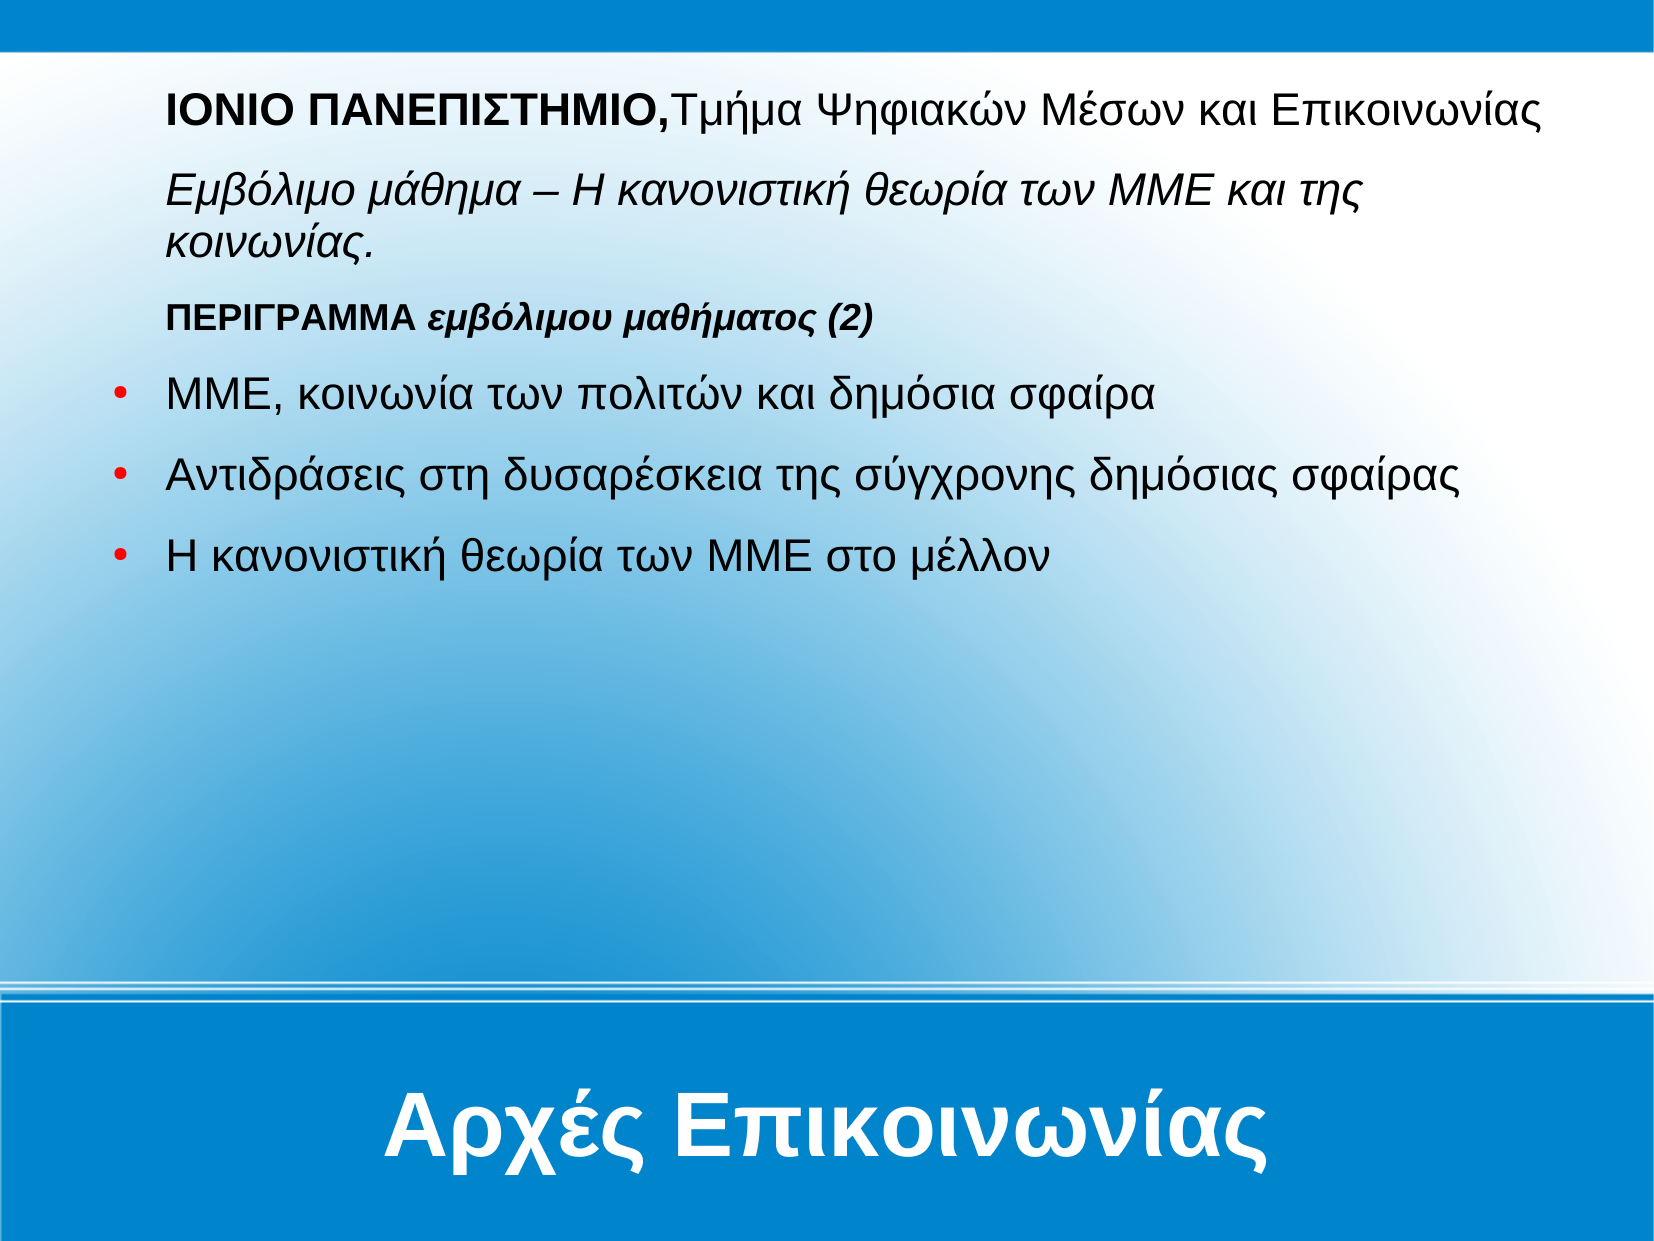

ΙΟΝΙΟ ΠΑΝΕΠΙΣΤΗΜΙΟ,Τμήμα Ψηφιακών Μέσων και Επικοινωνίας
Εμβόλιμο μάθημα – Η κανονιστική θεωρία των ΜΜΕ και της κοινωνίας.
ΠΕΡΙΓΡΑΜΜΑ εμβόλιμου μαθήματος (2)
ΜΜΕ, κοινωνία των πολιτών και δημόσια σφαίρα
Αντιδράσεις στη δυσαρέσκεια της σύγχρονης δημόσιας σφαίρας
Η κανονιστική θεωρία των ΜΜΕ στο μέλλον
# Αρχές Επικοινωνίας